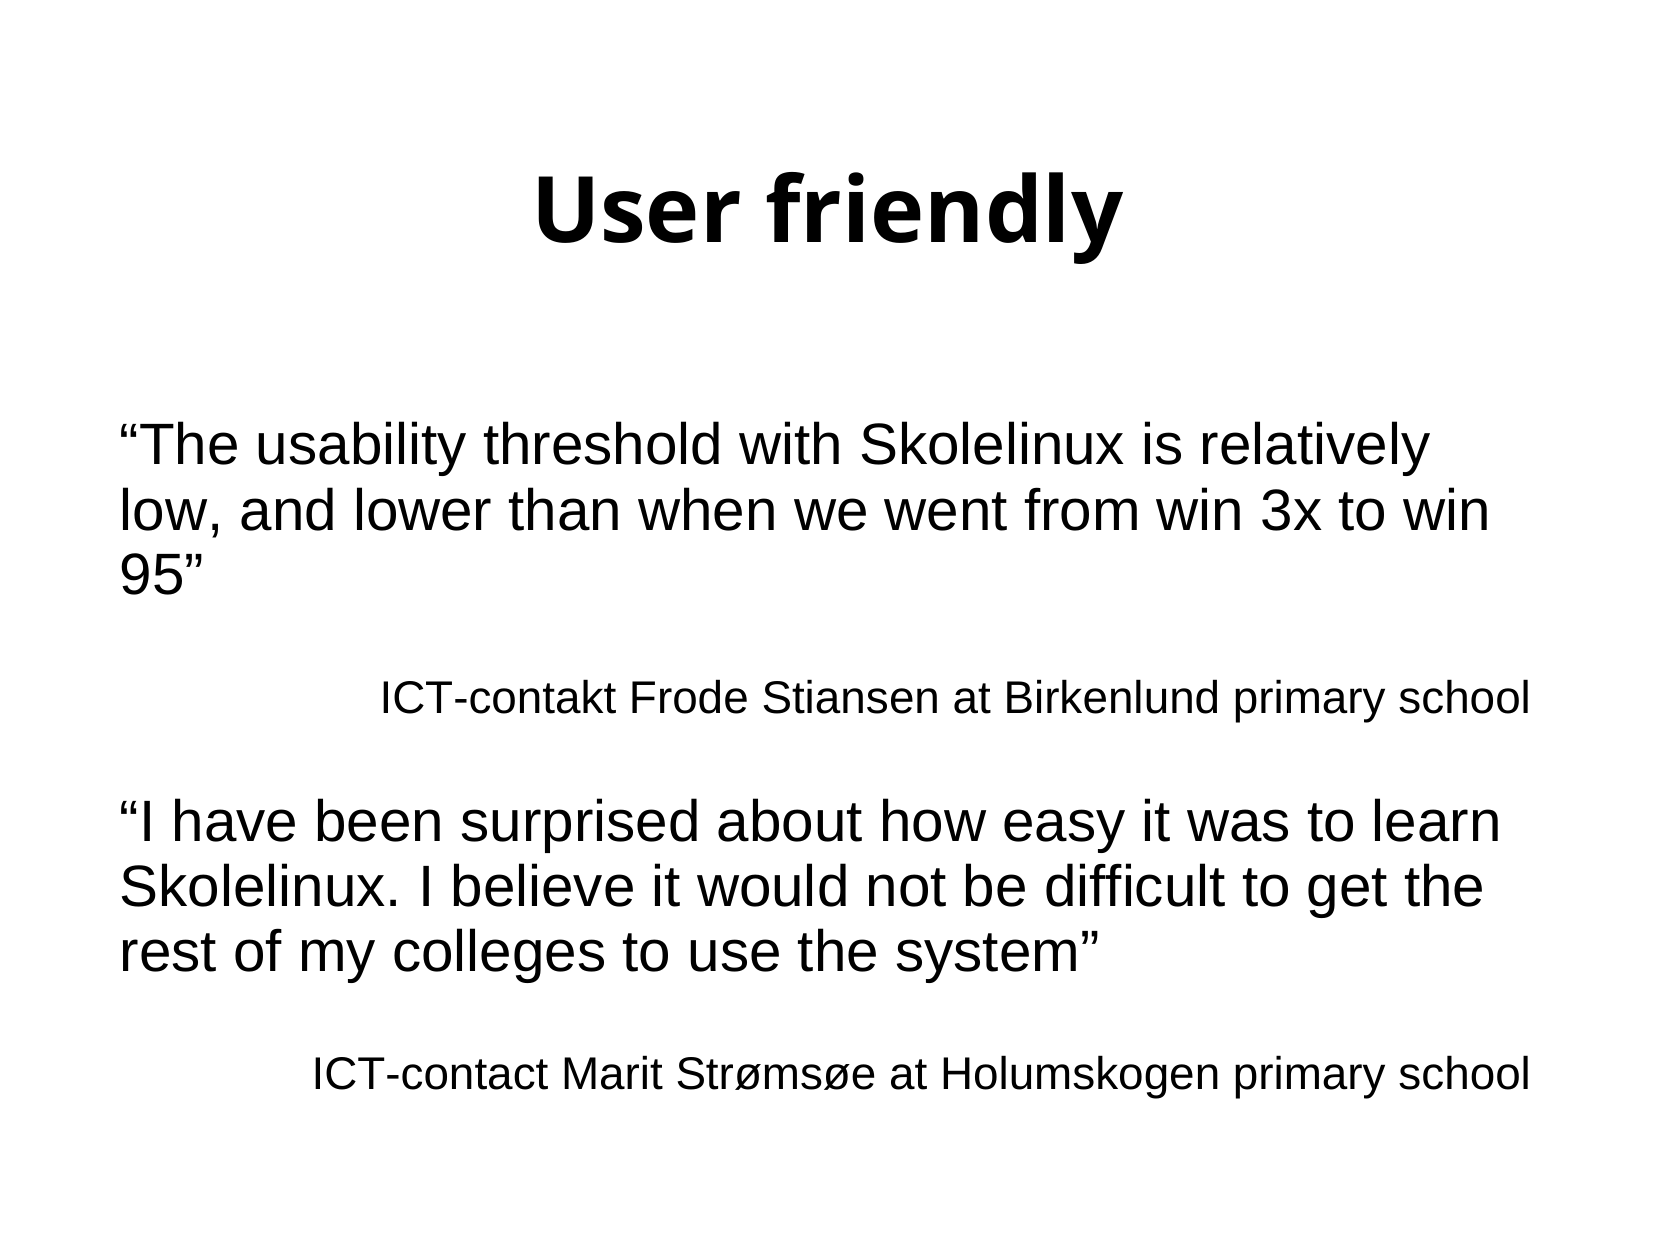

# User friendly
“The usability threshold with Skolelinux is relatively low, and lower than when we went from win 3x to win 95”
ICT-contakt Frode Stiansen at Birkenlund primary school
“I have been surprised about how easy it was to learn Skolelinux. I believe it would not be difficult to get the rest of my colleges to use the system”
ICT-contact Marit Strømsøe at Holumskogen primary school